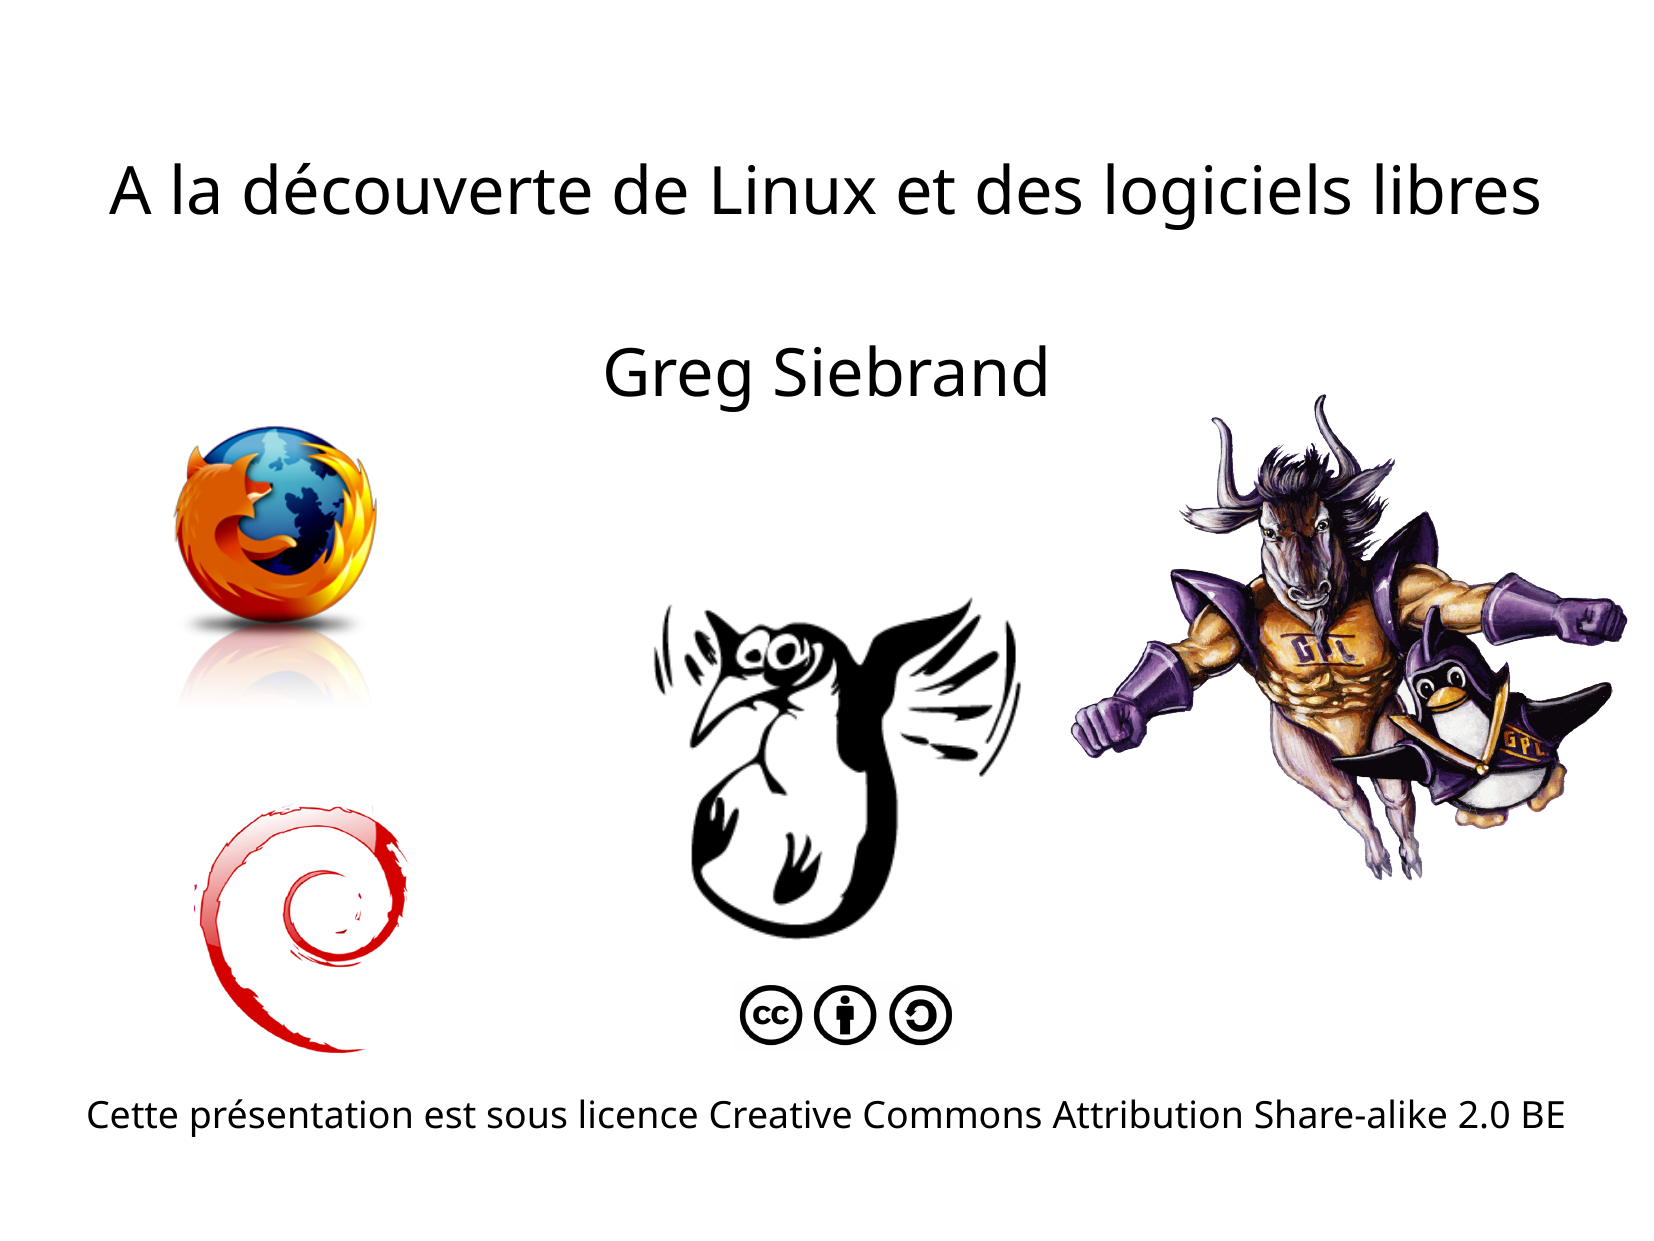

# A la découverte de Linux et des logiciels libres
Greg Siebrand
Cette présentation est sous licence Creative Commons Attribution Share-alike 2.0 BE